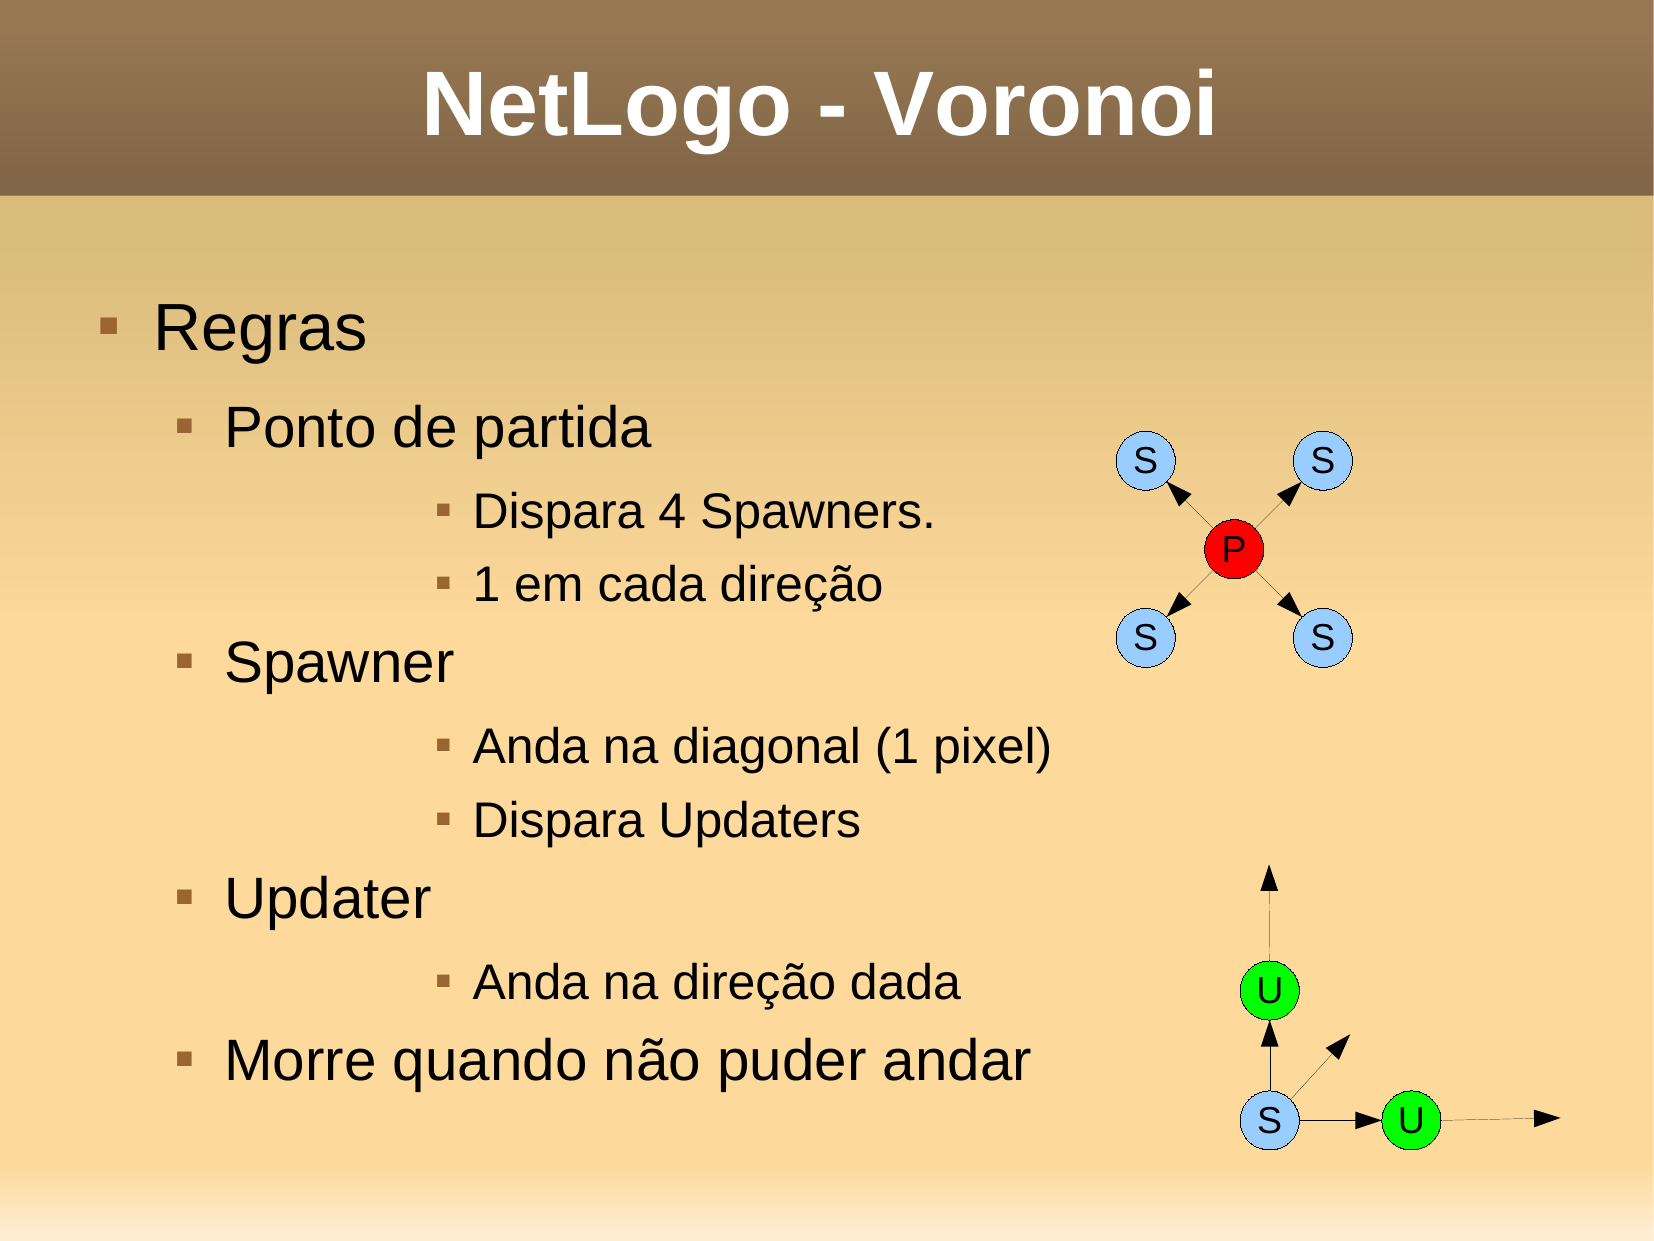

# NetLogo - Voronoi
Regras
Ponto de partida
Dispara 4 Spawners.
1 em cada direção
Spawner
Anda na diagonal (1 pixel)
Dispara Updaters
Updater
Anda na direção dada
Morre quando não puder andar
S
S
P
S
S
U
S
U